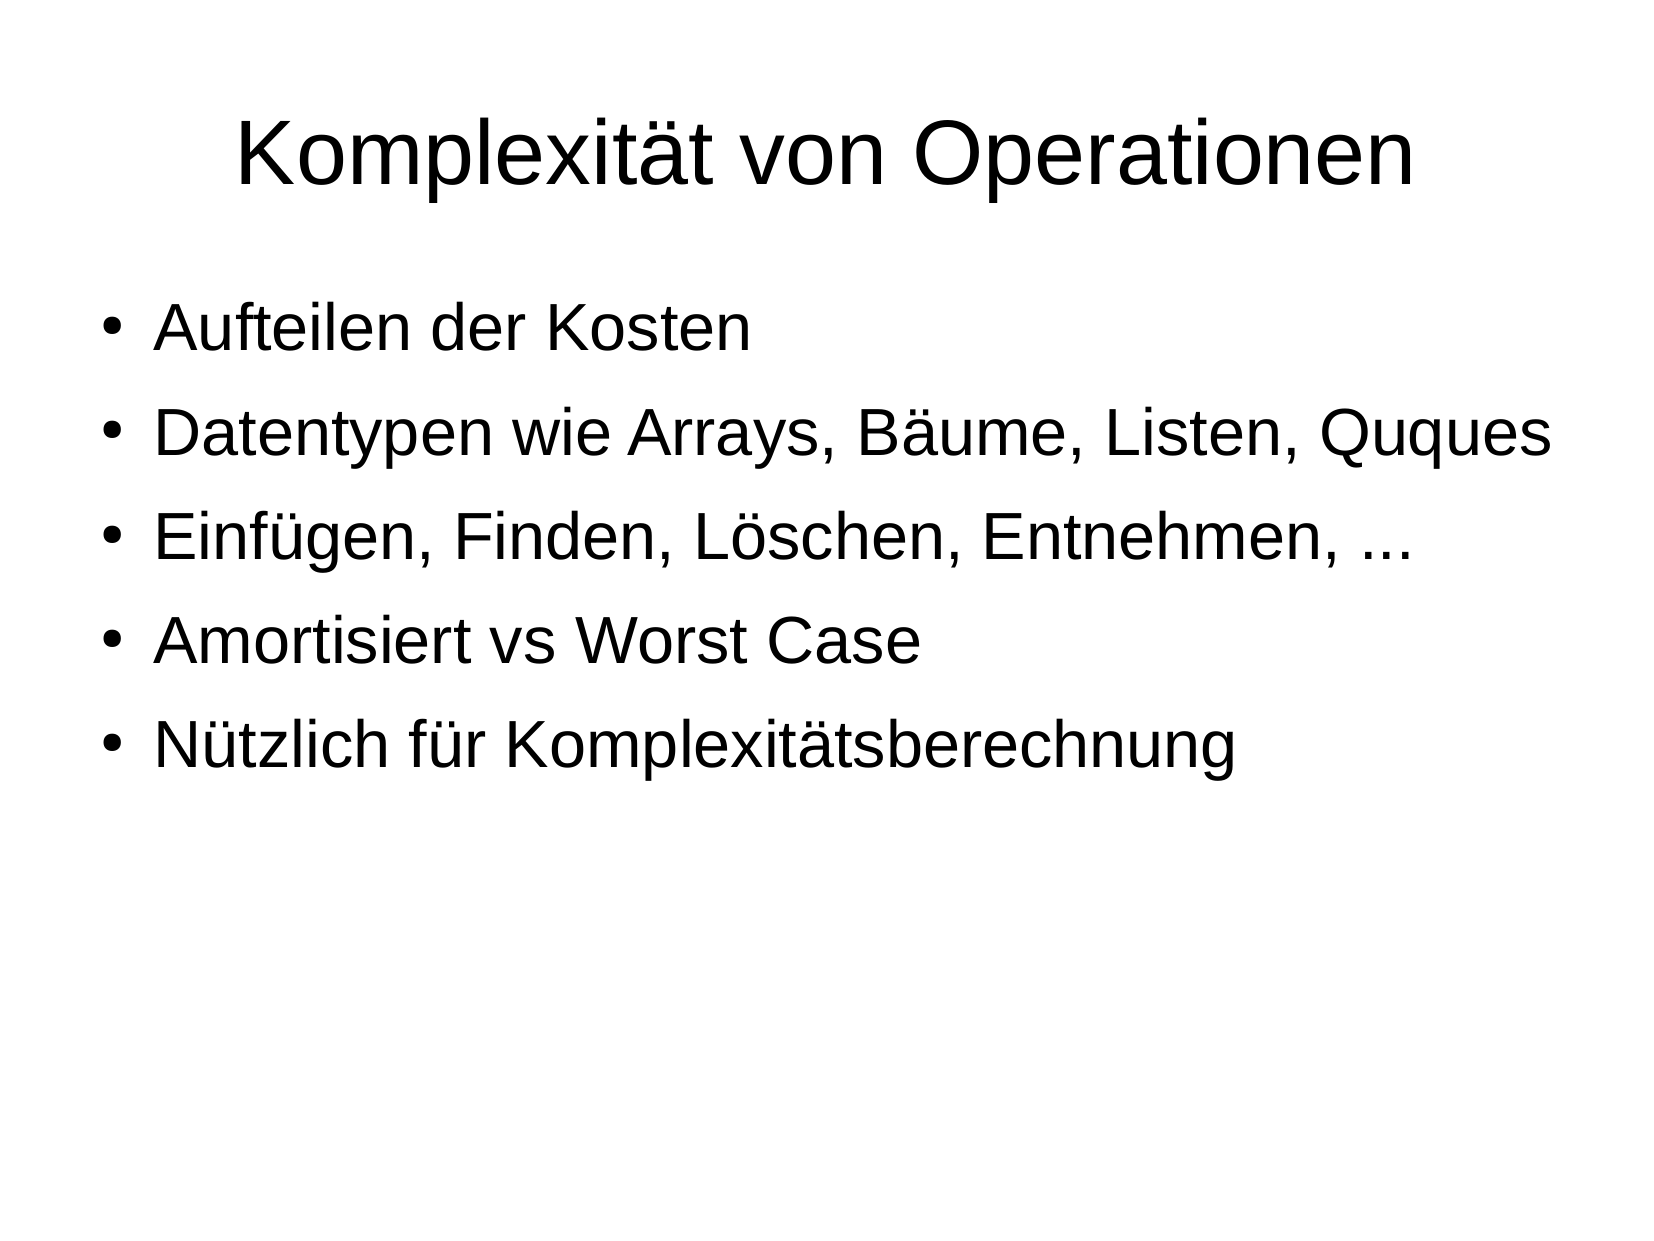

# Komplexität von Operationen
Aufteilen der Kosten
Datentypen wie Arrays, Bäume, Listen, Quques
Einfügen, Finden, Löschen, Entnehmen, ...
Amortisiert vs Worst Case
Nützlich für Komplexitätsberechnung